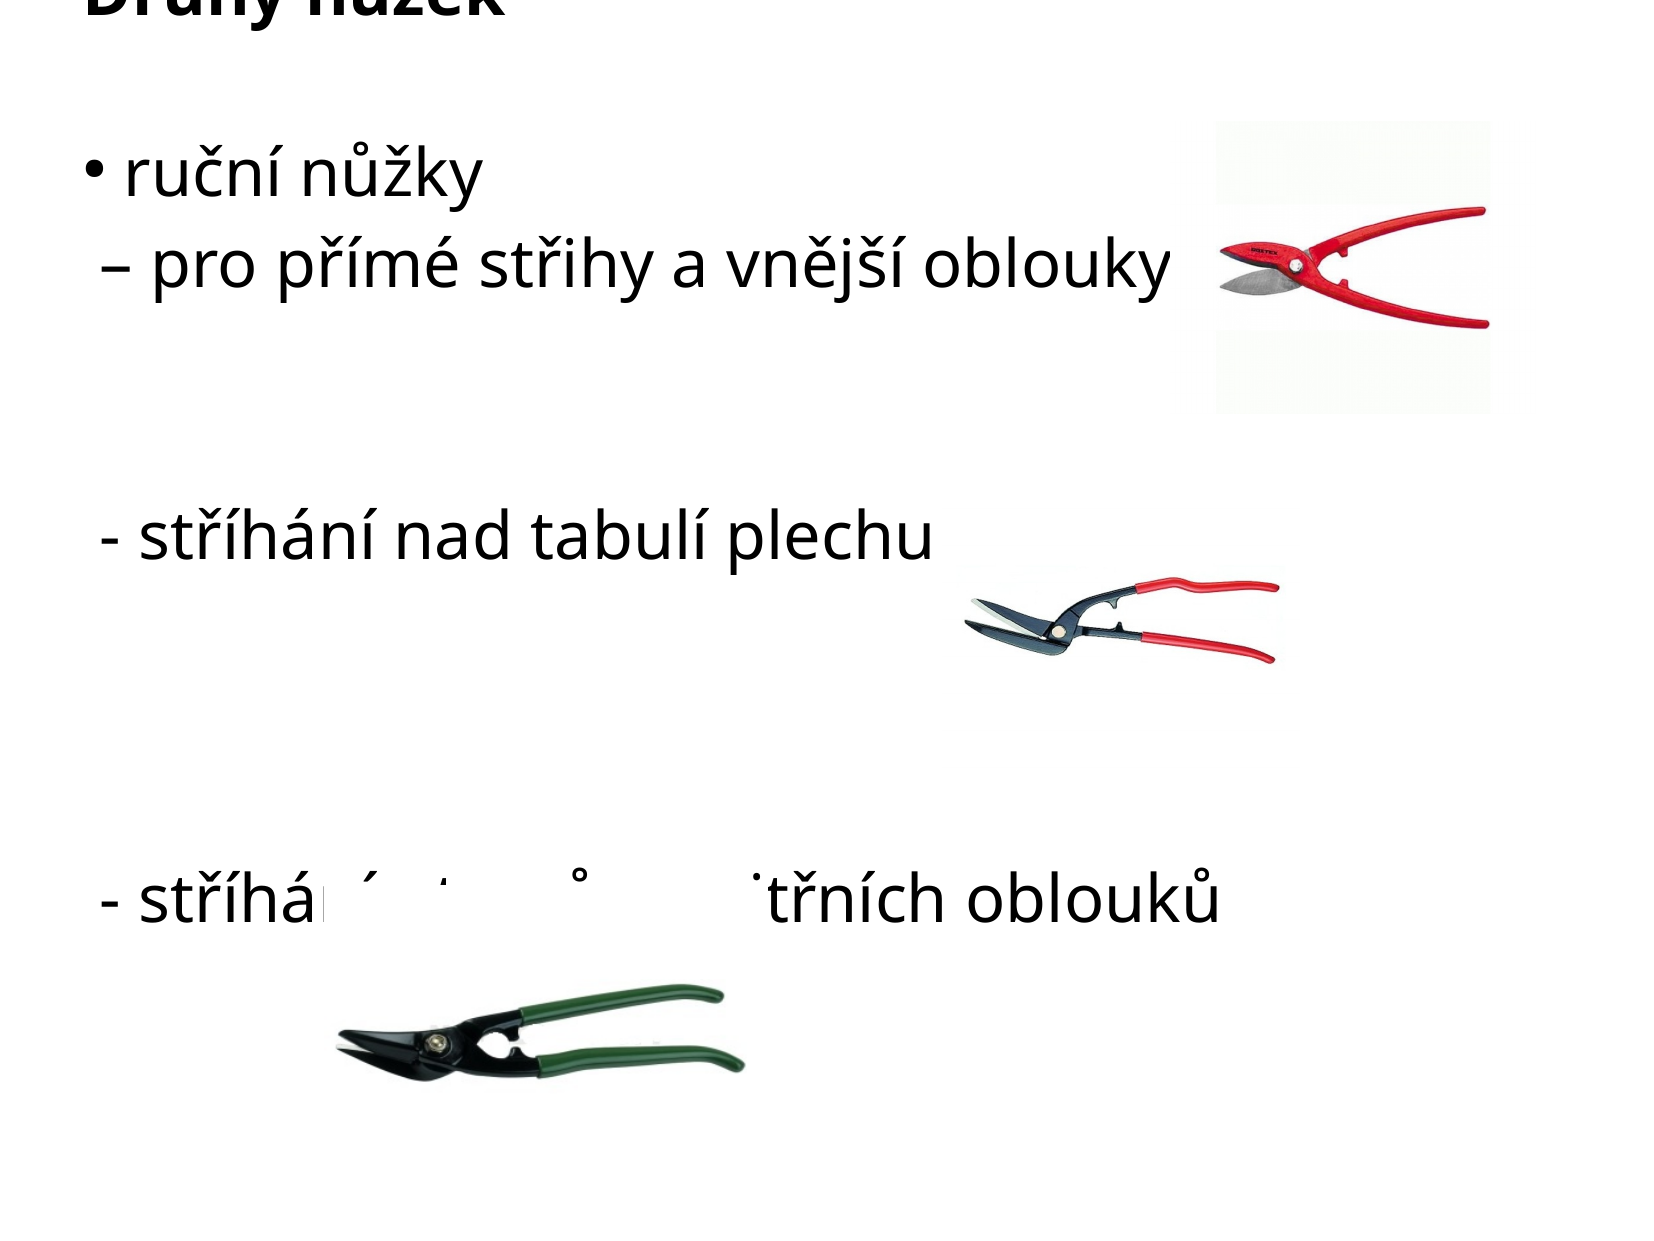

# Druhy nůžek
 ruční nůžky
 – pro přímé střihy a vnější oblouky
 - stříhání nad tabulí plechu
 - stříhání otvorů a vnitřních oblouků